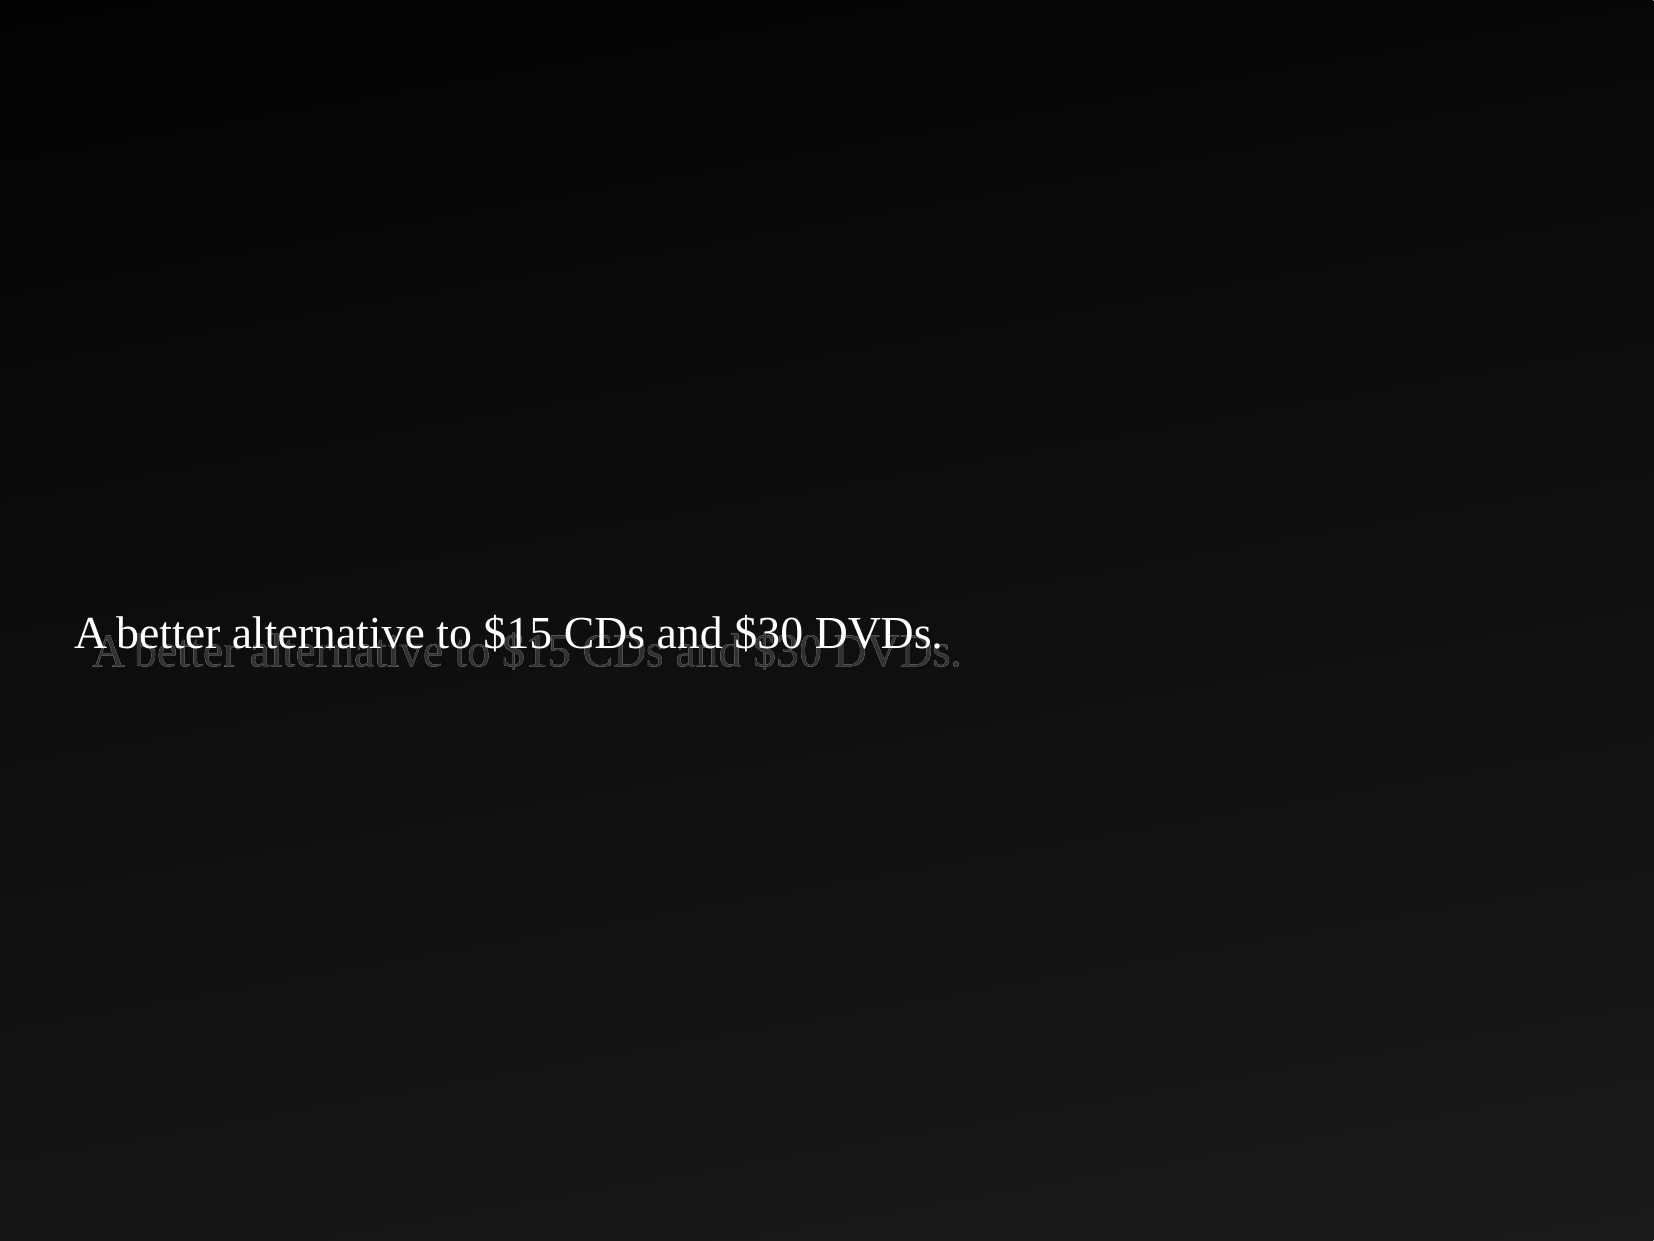

A better alternative to $15 CDs and $30 DVDs.